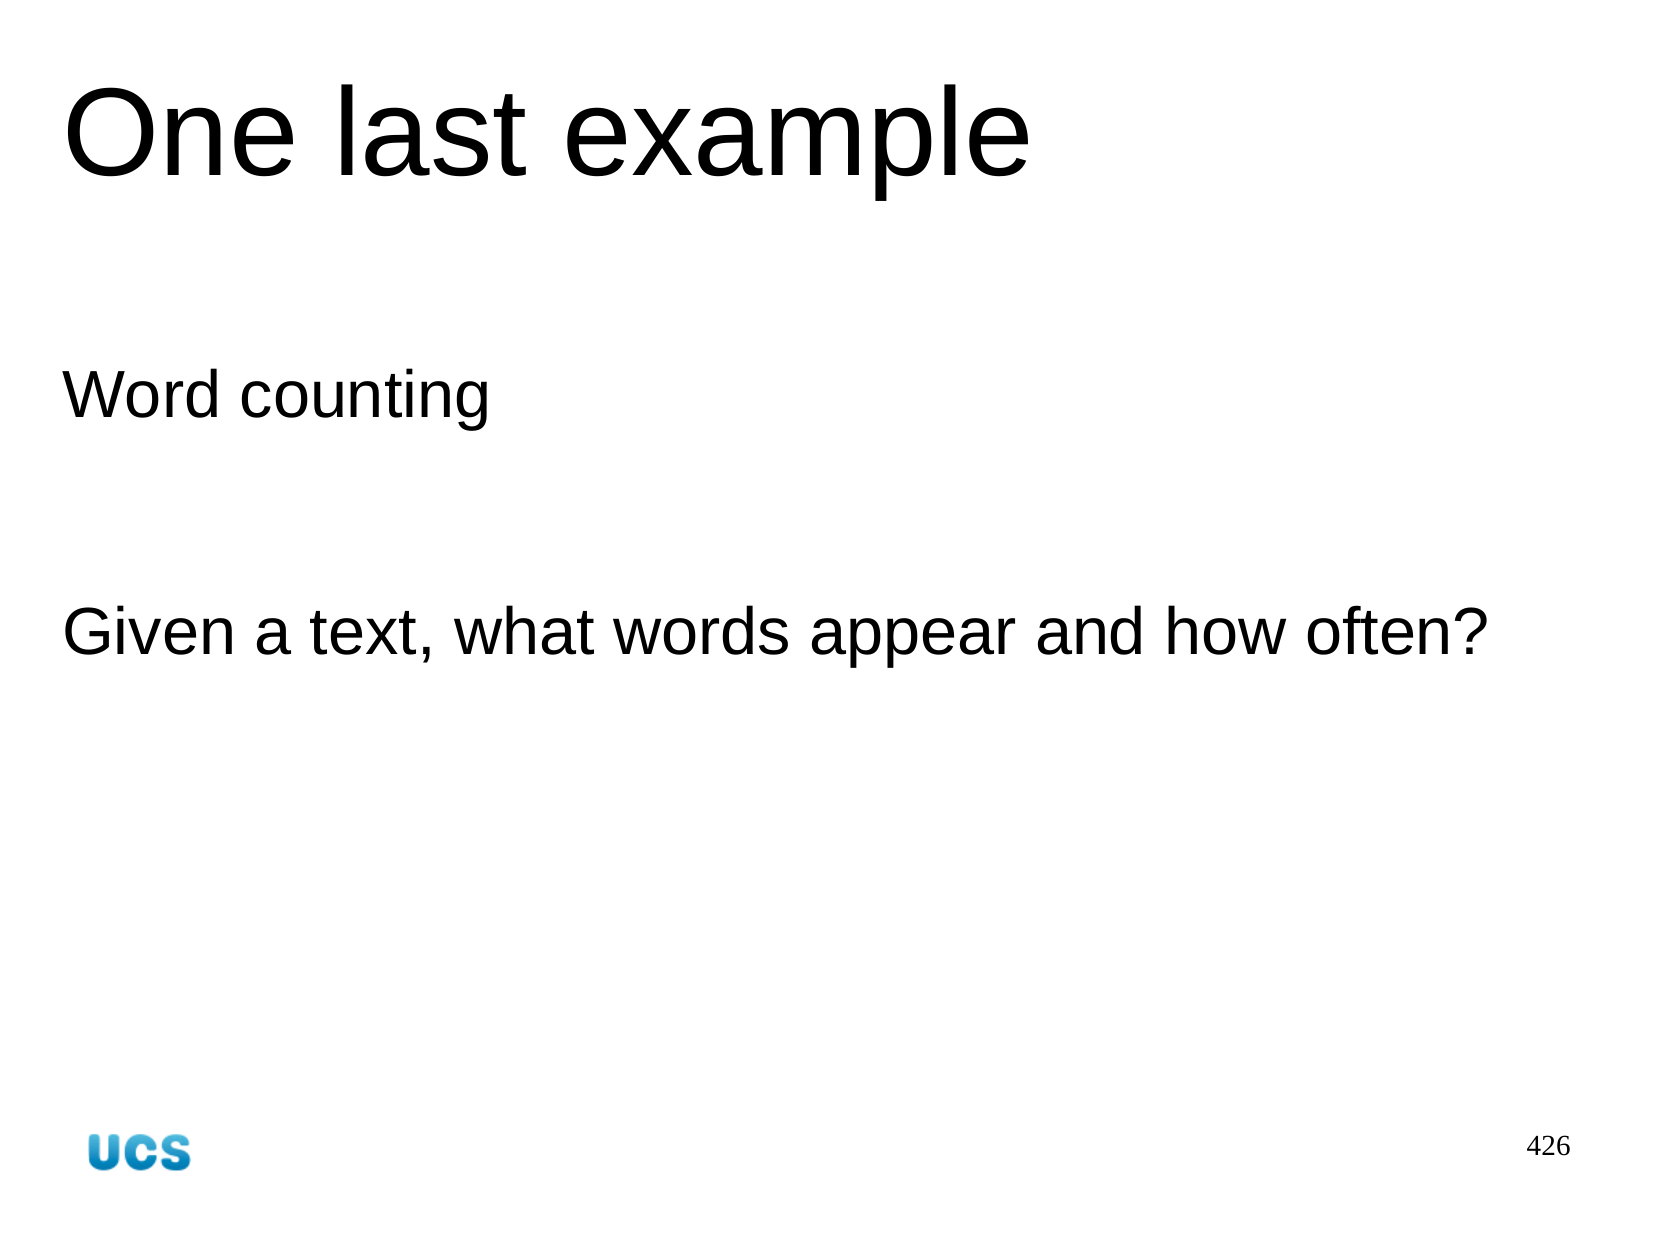

One last example
Word counting
Given a text, what words appear and how often?
426